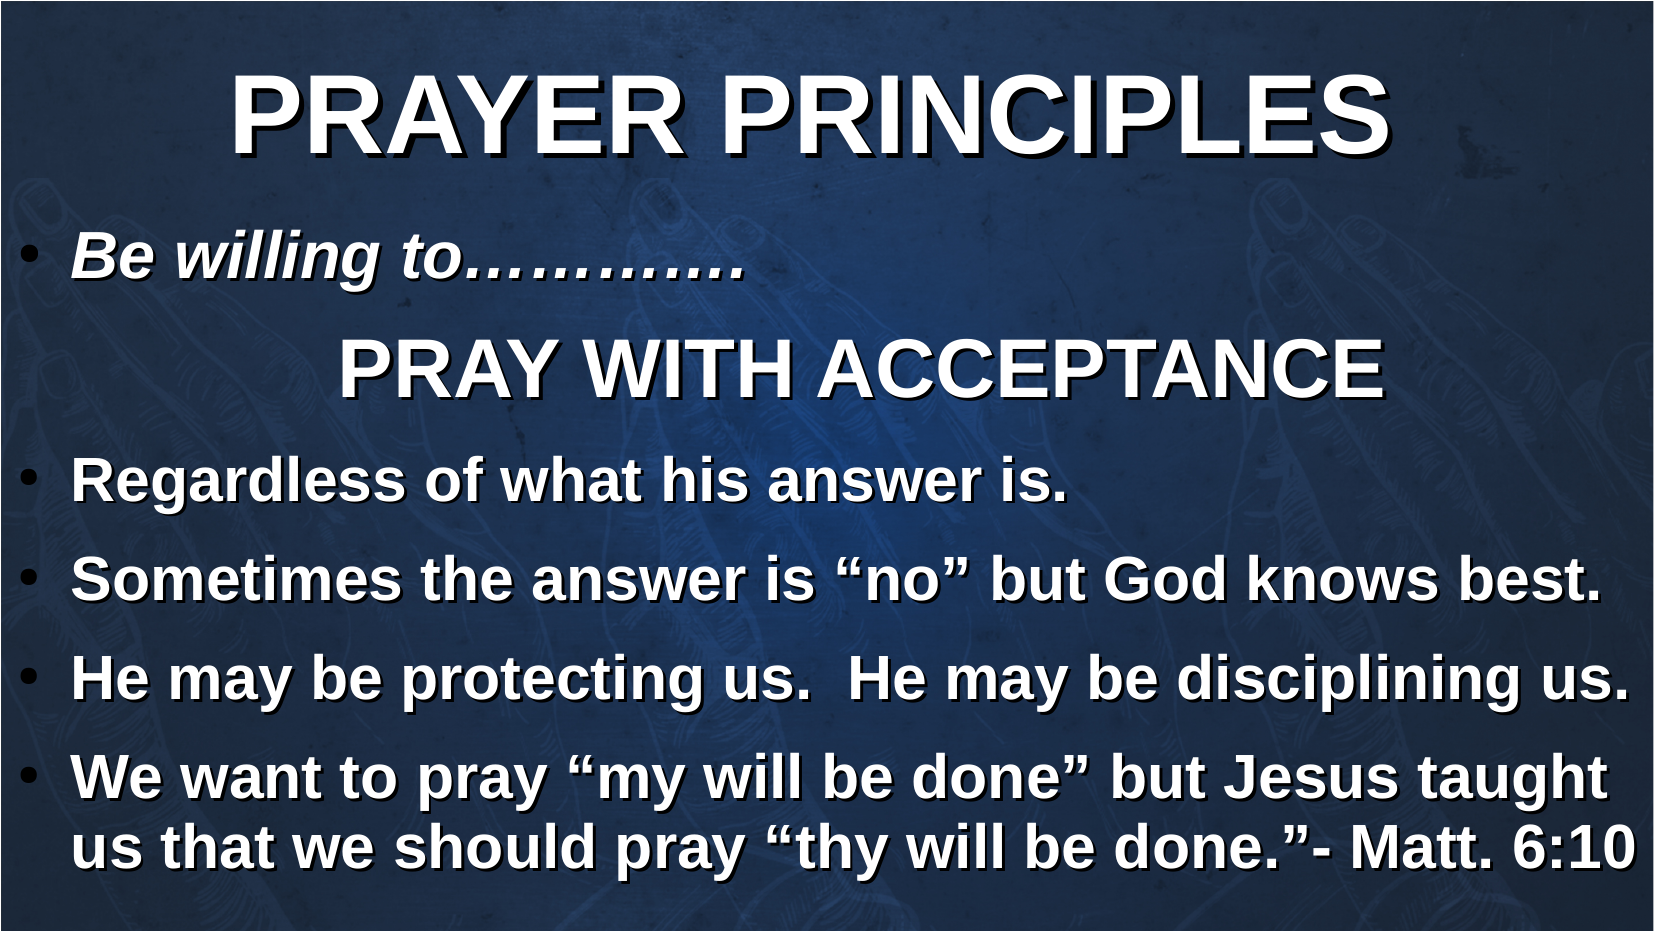

# PRAYER PRINCIPLES
Be willing to………….
PRAY WITH ACCEPTANCE
Regardless of what his answer is.
Sometimes the answer is “no” but God knows best.
He may be protecting us. He may be disciplining us.
We want to pray “my will be done” but Jesus taught us that we should pray “thy will be done.”- Matt. 6:10